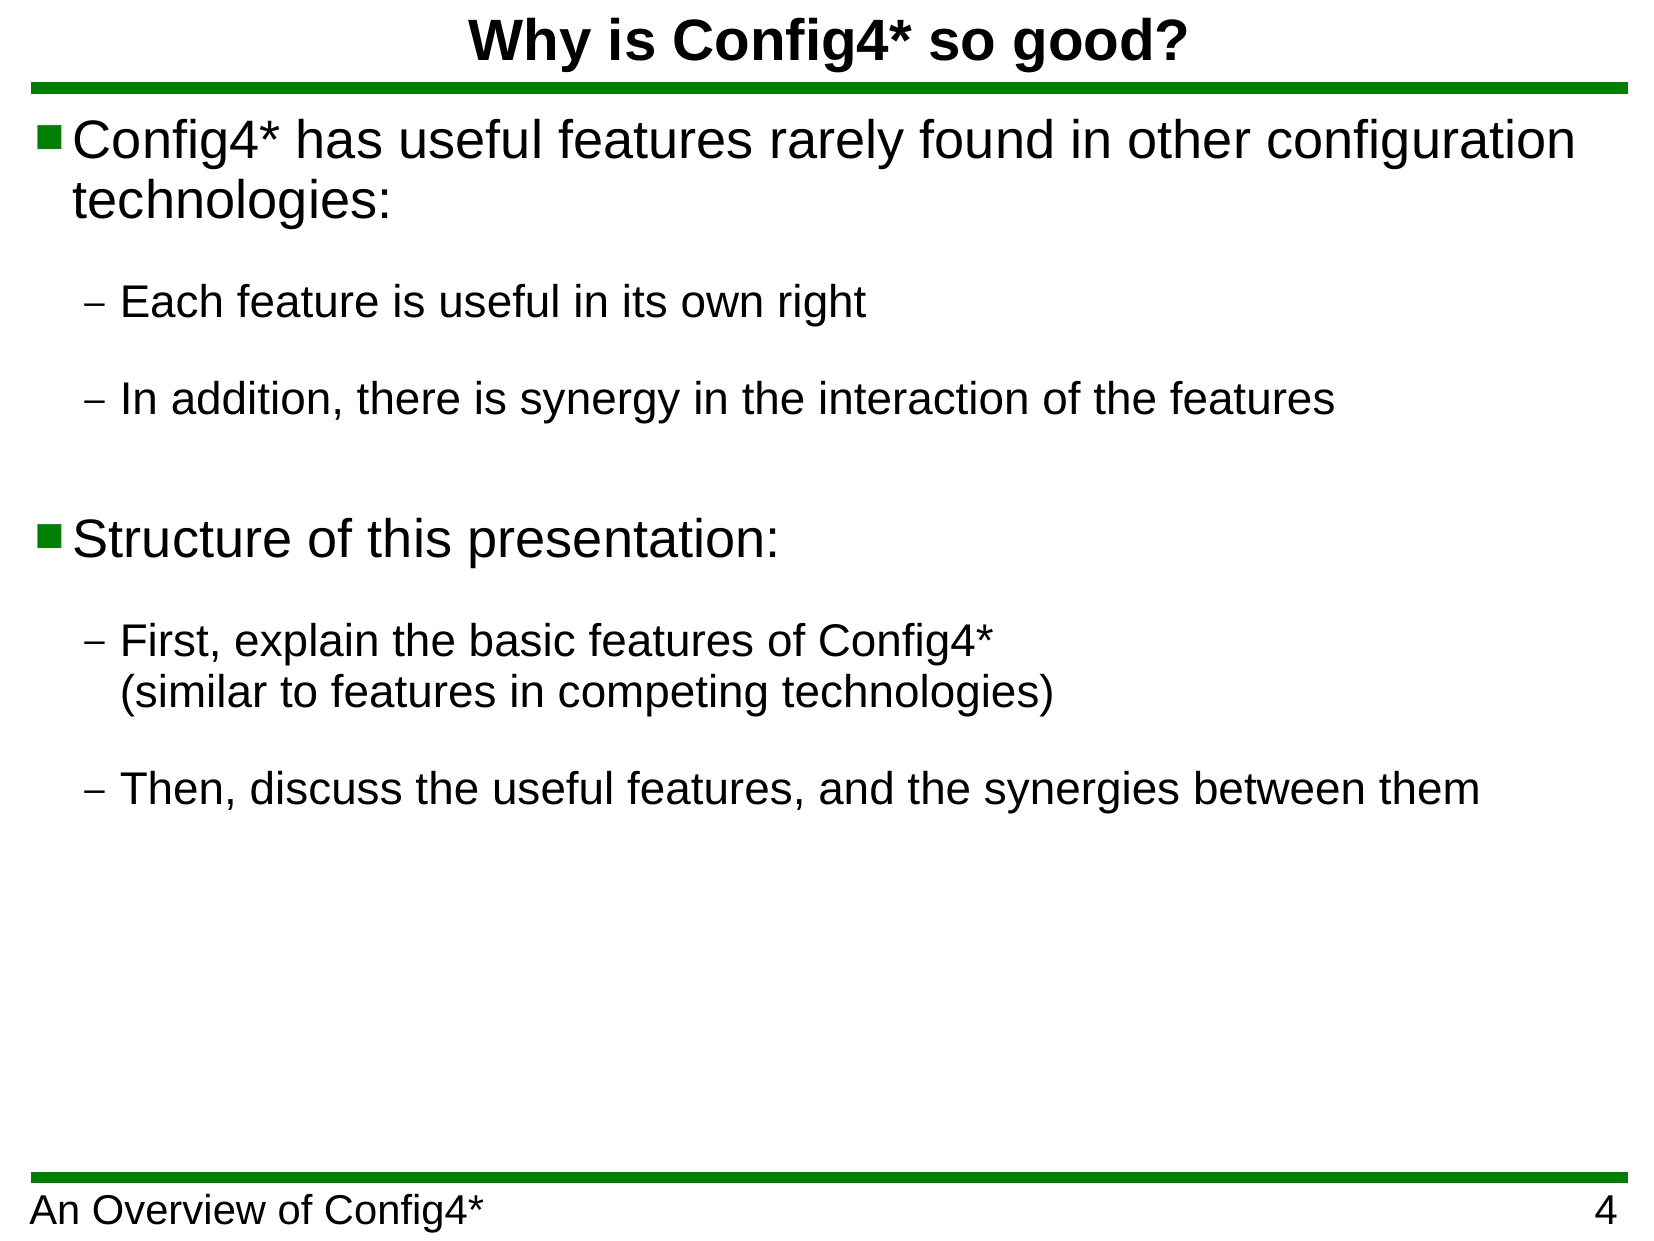

# Why is Config4* so good?
Config4* has useful features rarely found in other configuration technologies:
Each feature is useful in its own right
In addition, there is synergy in the interaction of the features
Structure of this presentation:
First, explain the basic features of Config4*
(similar to features in competing technologies)
Then, discuss the useful features, and the synergies between them
An Overview of Config4*
4